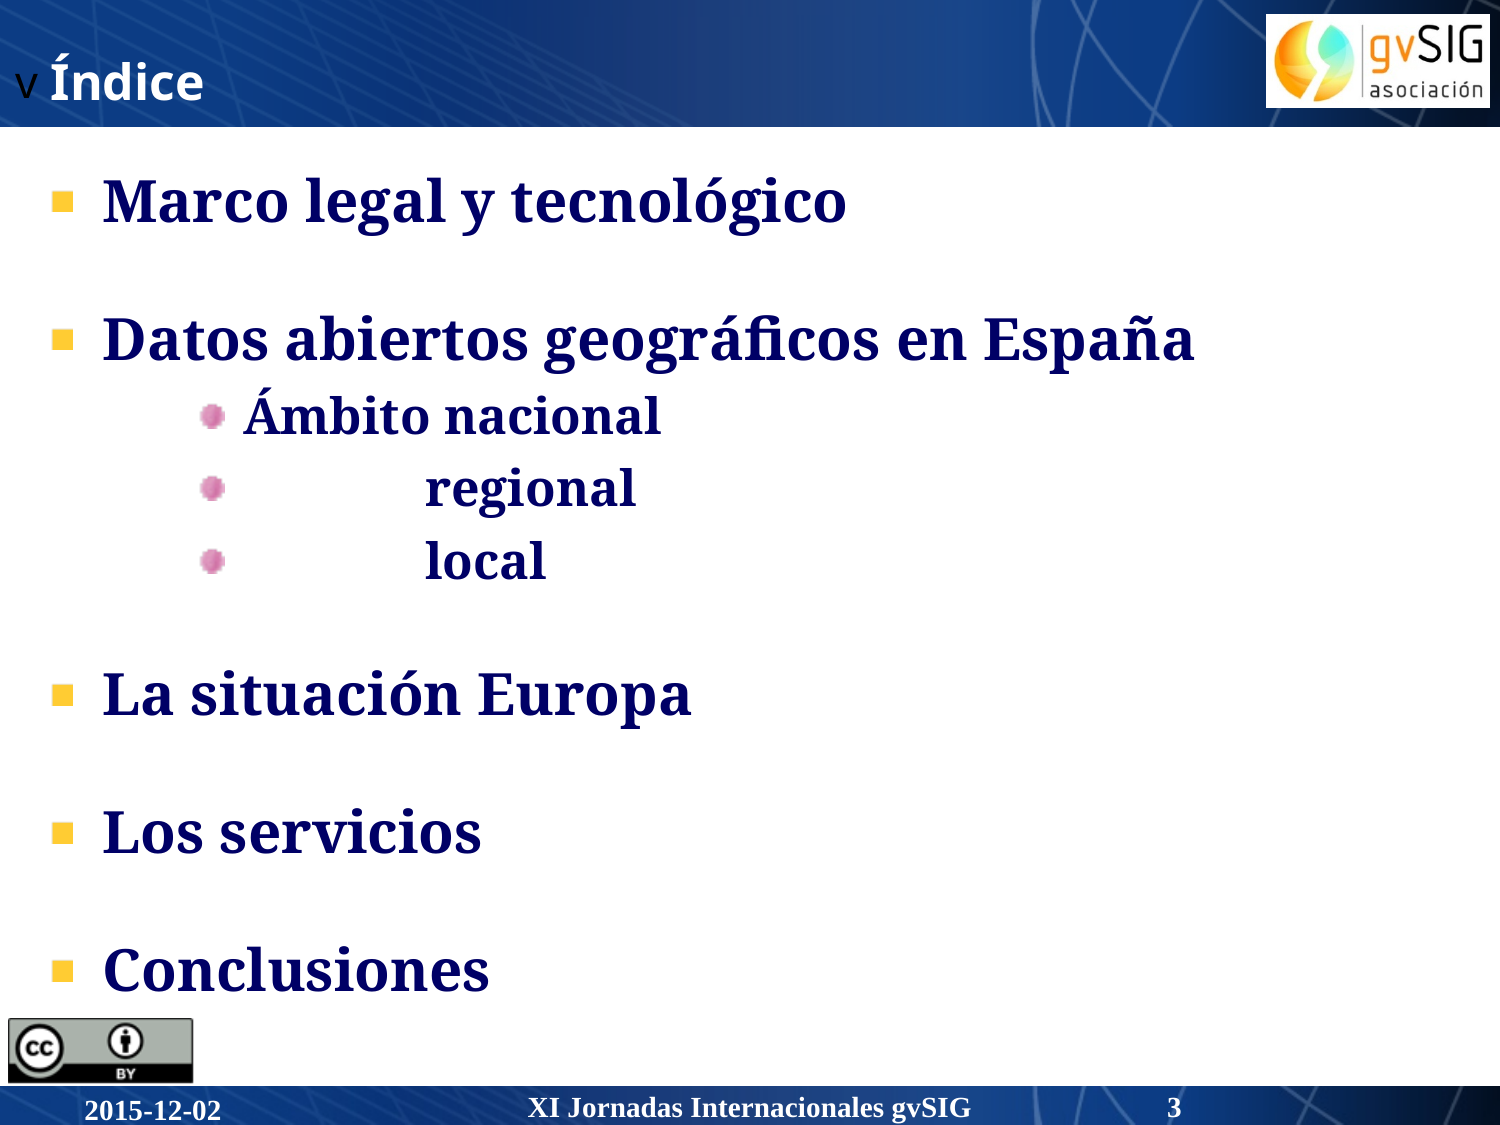

# Índice
Marco legal y tecnológico
Datos abiertos geográficos en España
Ámbito nacional
 regional
 local
La situación Europa
Los servicios
Conclusiones